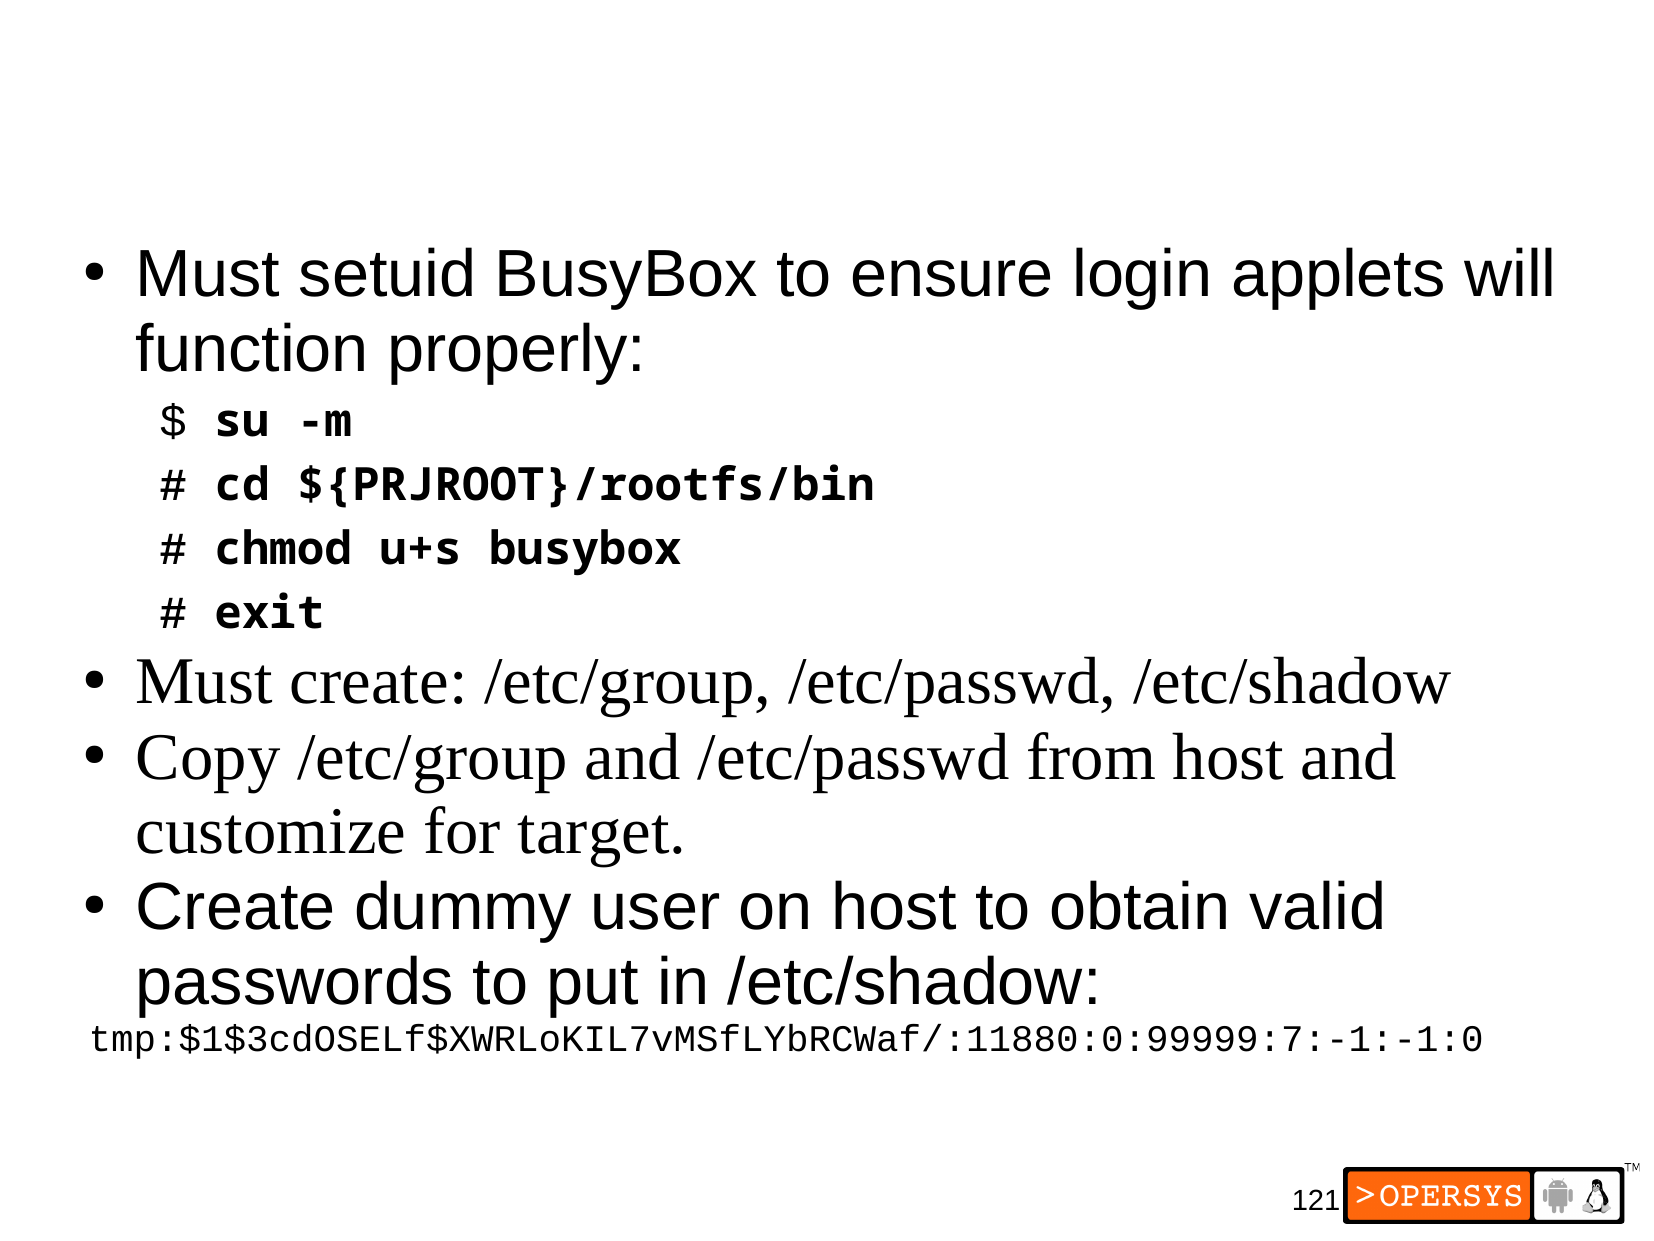

# Must setuid BusyBox to ensure login applets will function properly:
$ su -m
# cd ${PRJROOT}/rootfs/bin
# chmod u+s busybox
# exit
Must create: /etc/group, /etc/passwd, /etc/shadow
Copy /etc/group and /etc/passwd from host and customize for target.
Create dummy user on host to obtain valid passwords to put in /etc/shadow:
tmp:$1$3cdOSELf$XWRLoKIL7vMSfLYbRCWaf/:11880:0:99999:7:-1:-1:0